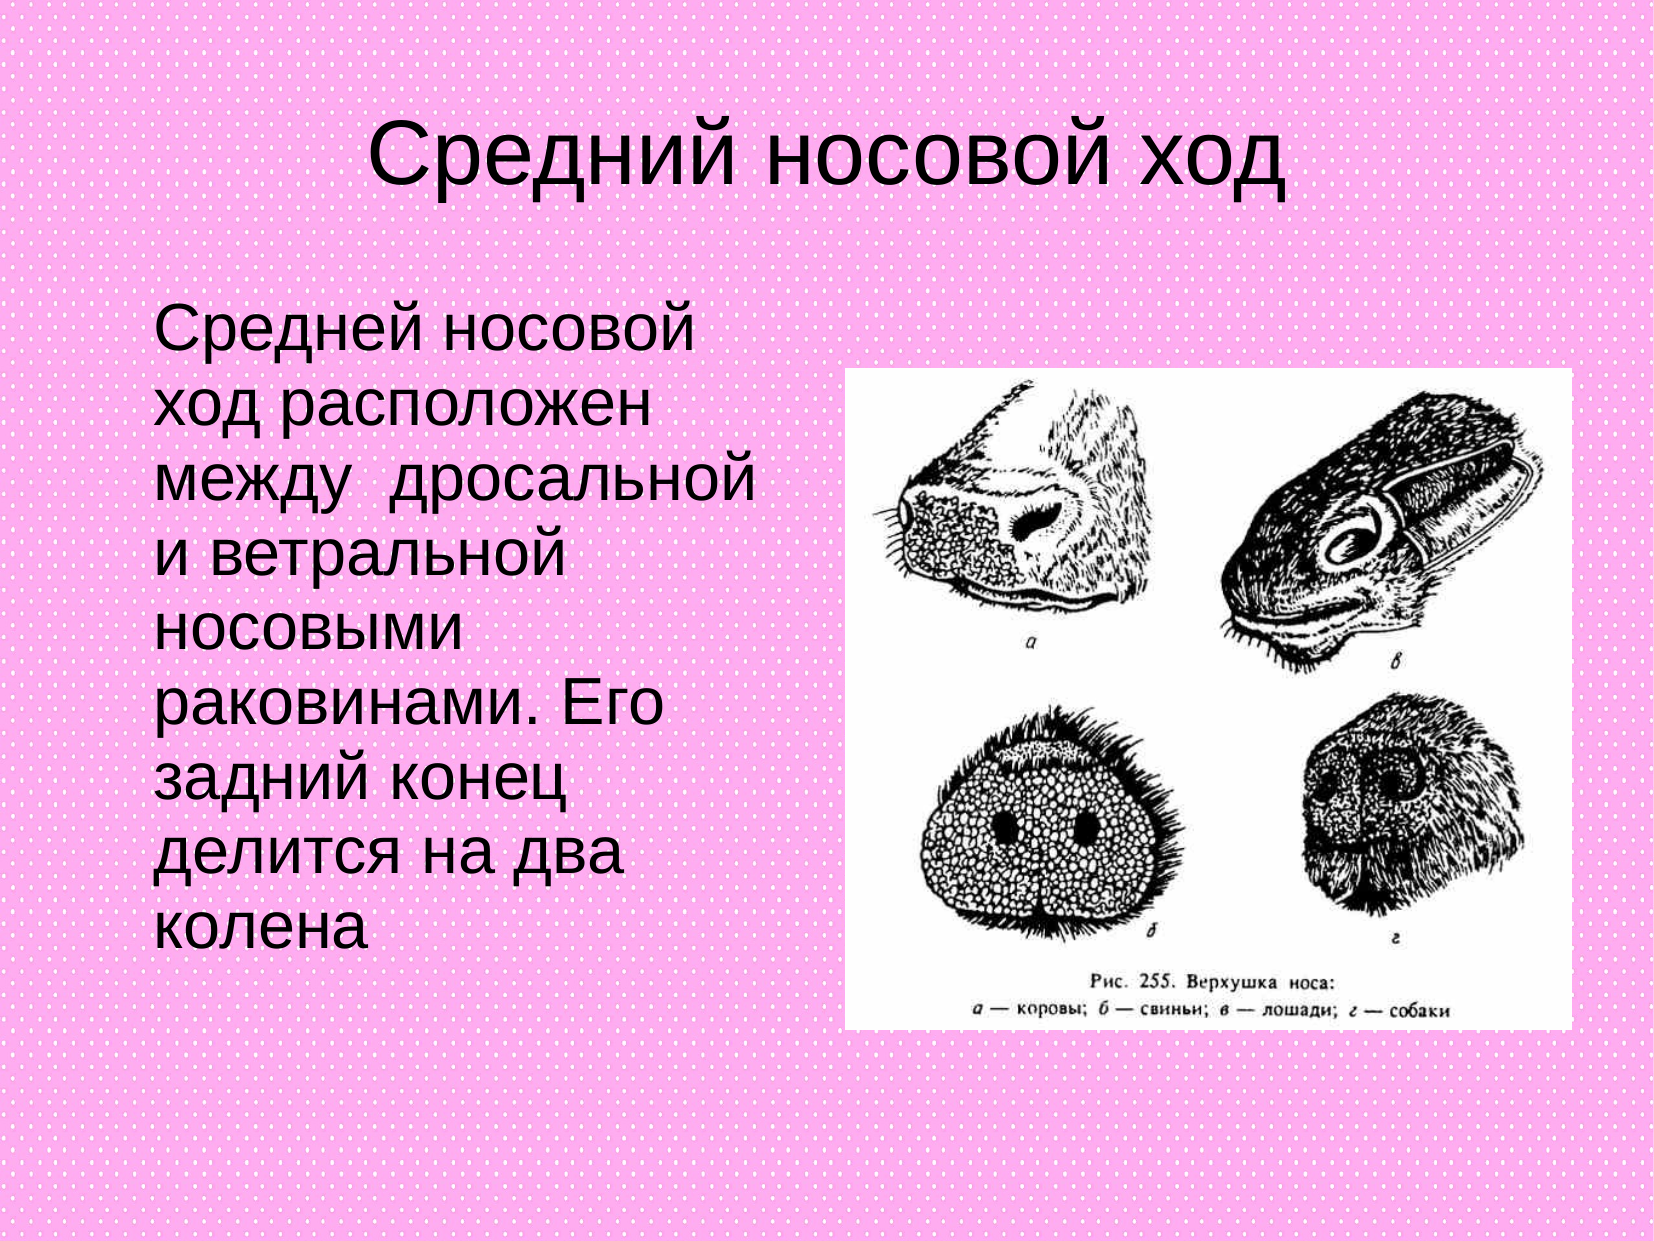

# Средний носовой ход
Средней носовой ход расположен между дросальной и ветральной носовыми раковинами. Его задний конец делится на два колена